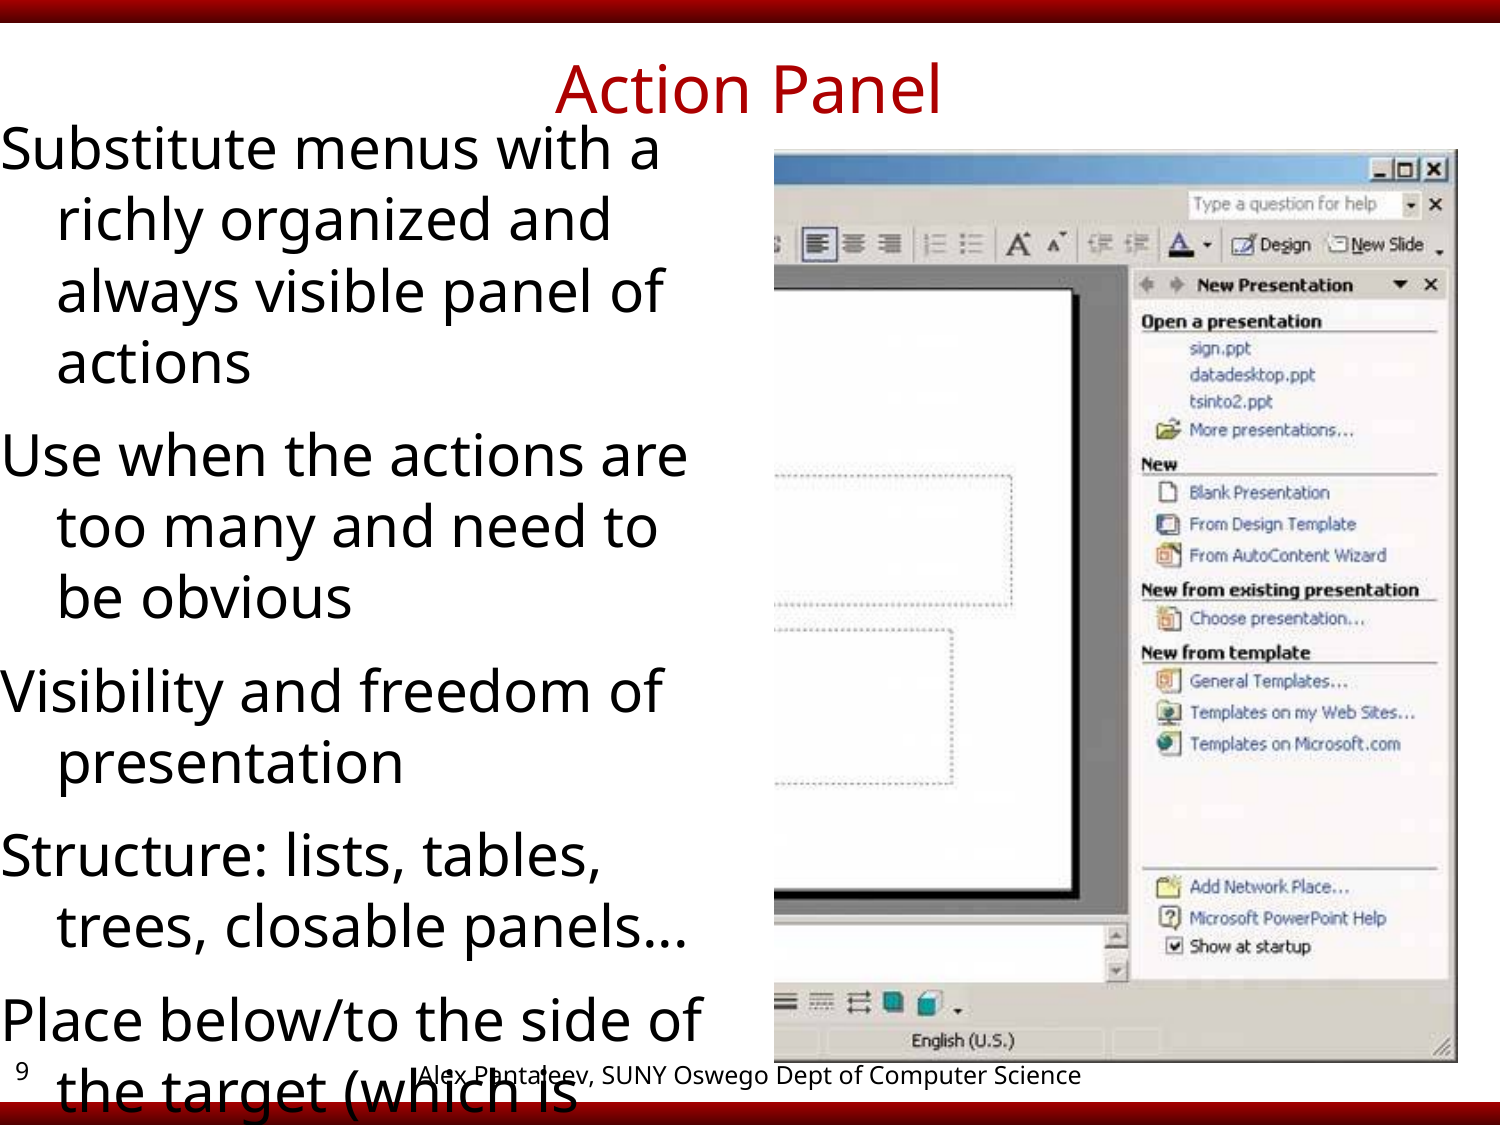

# Action Panel
Substitute menus with a richly organized and always visible panel of actions
Use when the actions are too many and need to be obvious
Visibility and freedom of presentation
Structure: lists, tables, trees, closable panels...
Place below/to the side of the target (which is typically center-stage)
9